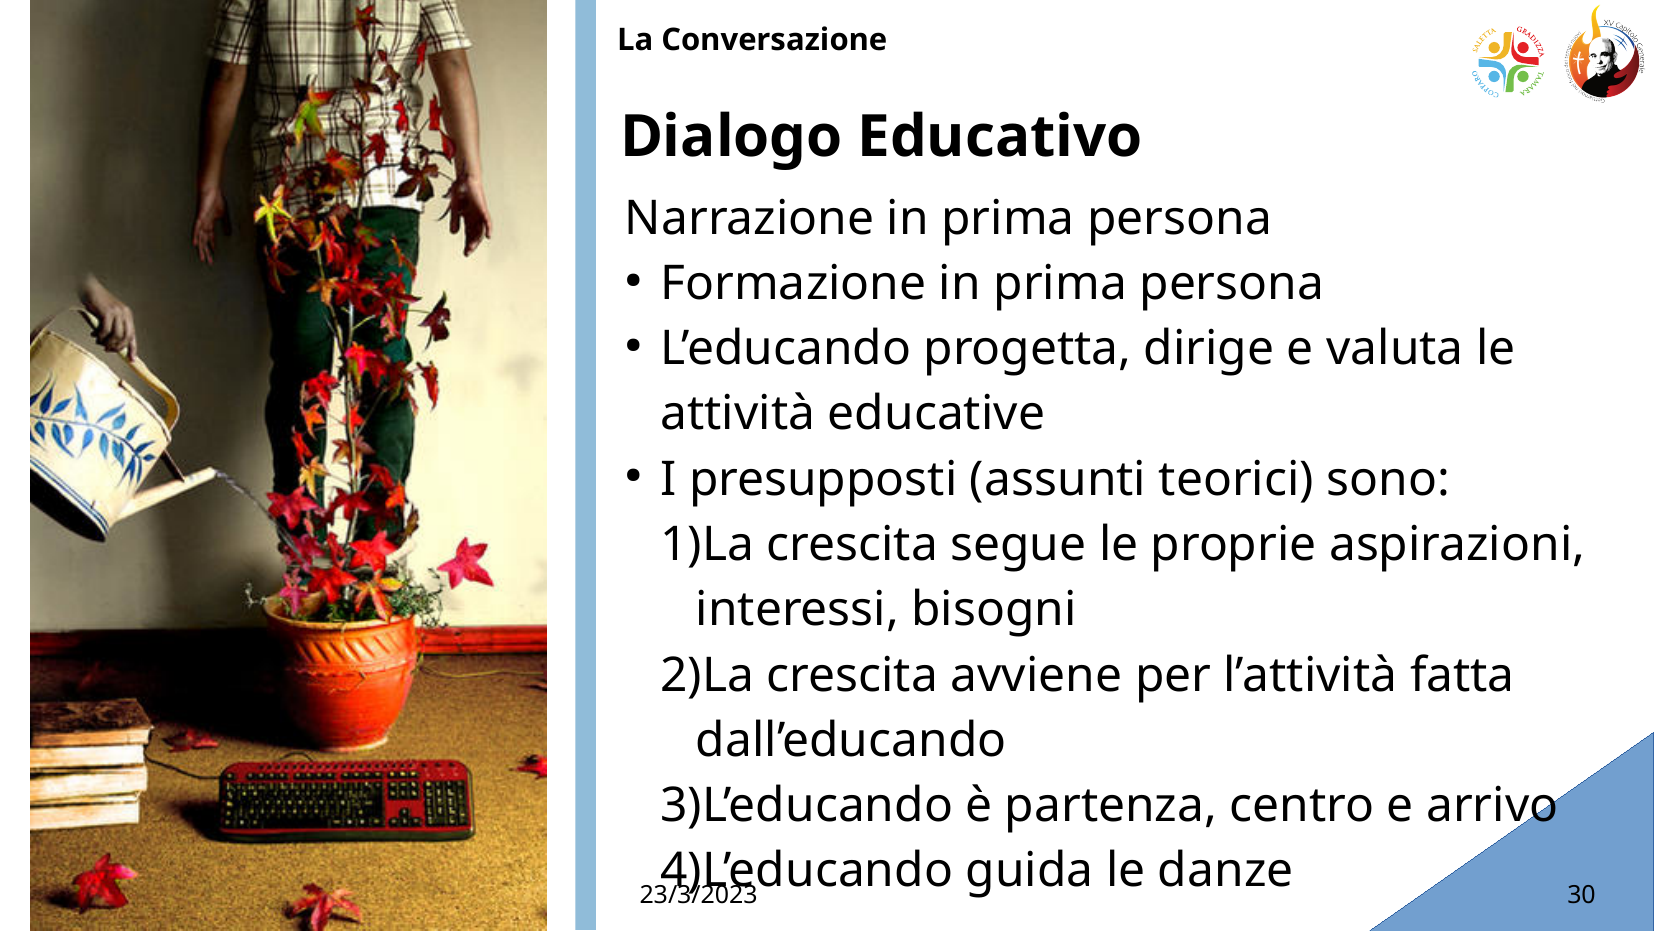

La Conversazione
Dialogo Educativo
# Narrazione in prima persona
Formazione in prima persona
L’educando progetta, dirige e valuta le attività educative
I presupposti (assunti teorici) sono:
La crescita segue le proprie aspirazioni, interessi, bisogni
La crescita avviene per l’attività fatta dall’educando
L’educando è partenza, centro e arrivo
L’educando guida le danze